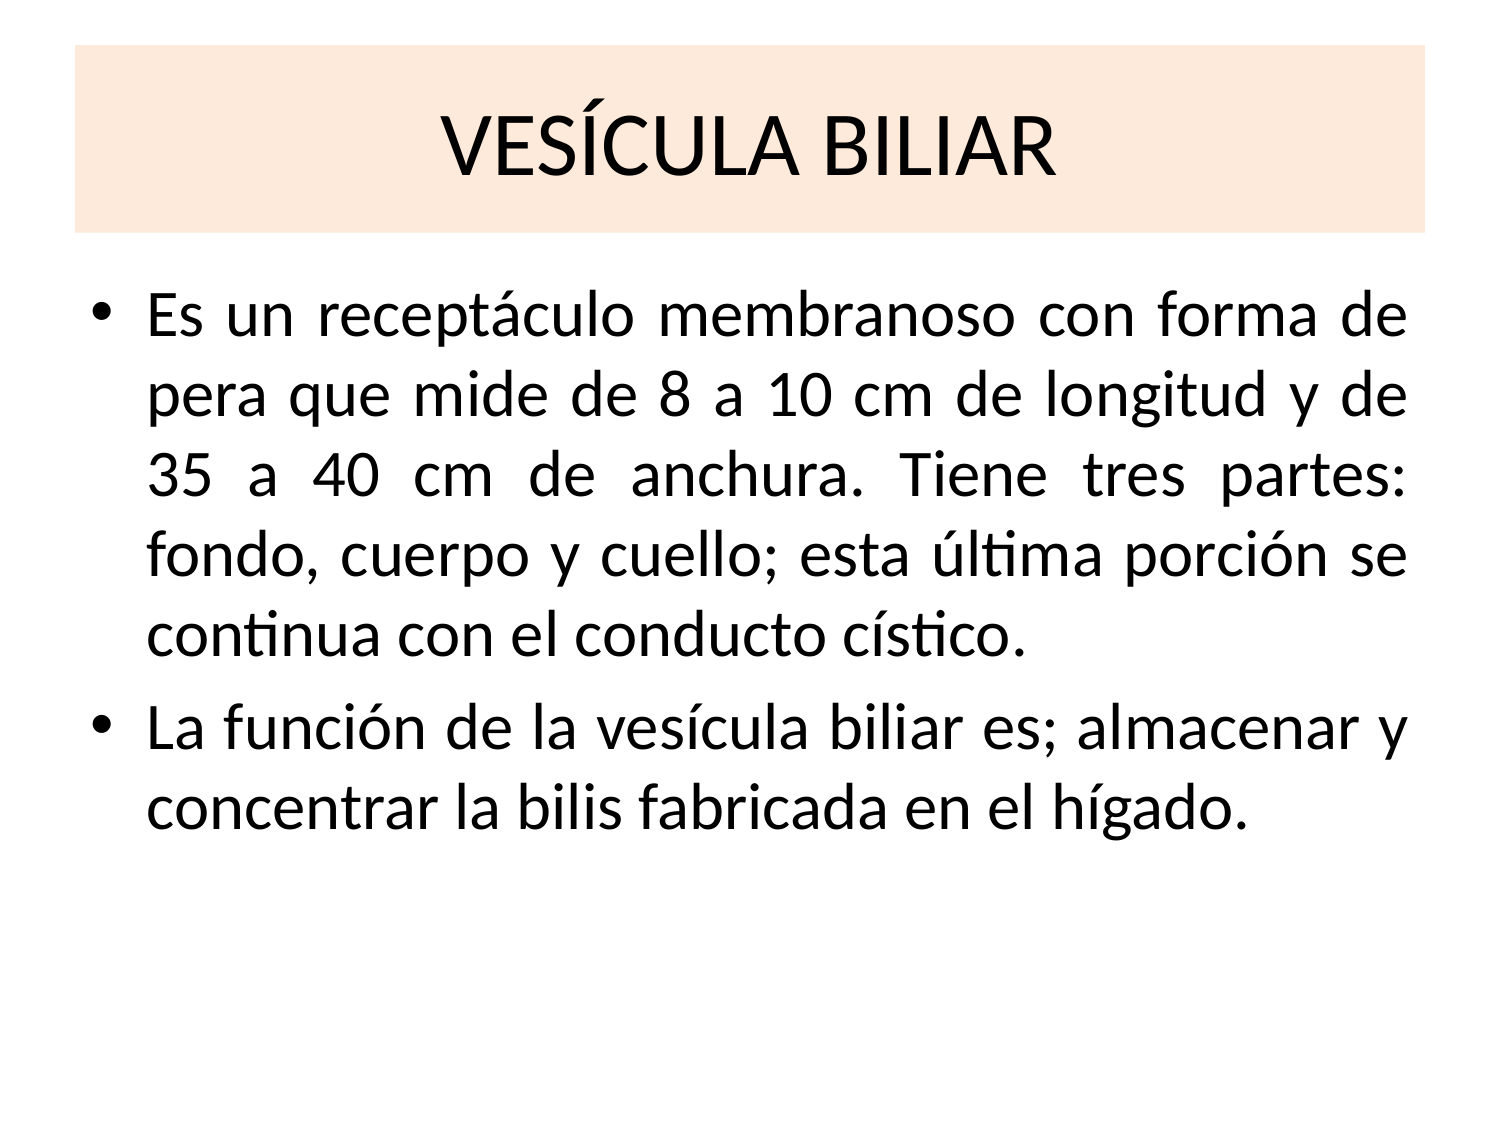

# VESÍCULA BILIAR
Es un receptáculo membranoso con forma de pera que mide de 8 a 10 cm de longitud y de 35 a 40 cm de anchura. Tiene tres partes: fondo, cuerpo y cuello; esta última porción se continua con el conducto cístico.
La función de la vesícula biliar es; almacenar y concentrar la bilis fabricada en el hígado.